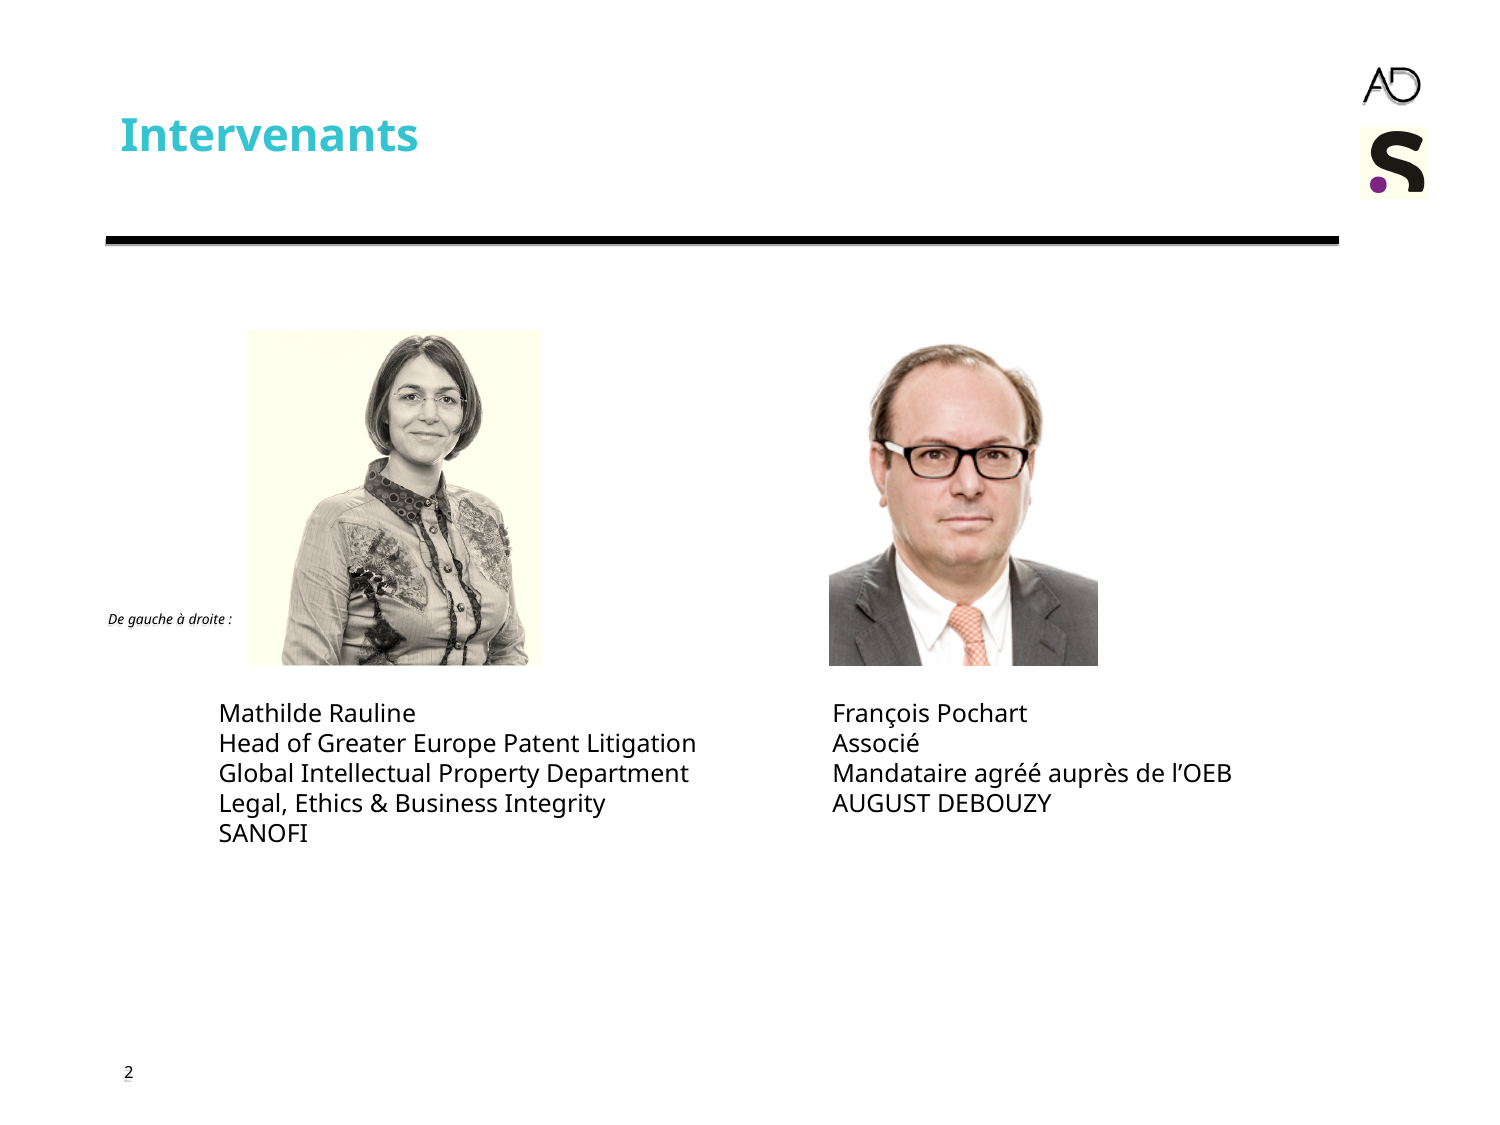

# Intervenants
Mathilde Rauline
Head of Greater Europe Patent Litigation
Global Intellectual Property Department
Legal, Ethics & Business Integrity
SANOFI
François Pochart
Associé
Mandataire agréé auprès de l’OEB
AUGUST DEBOUZY